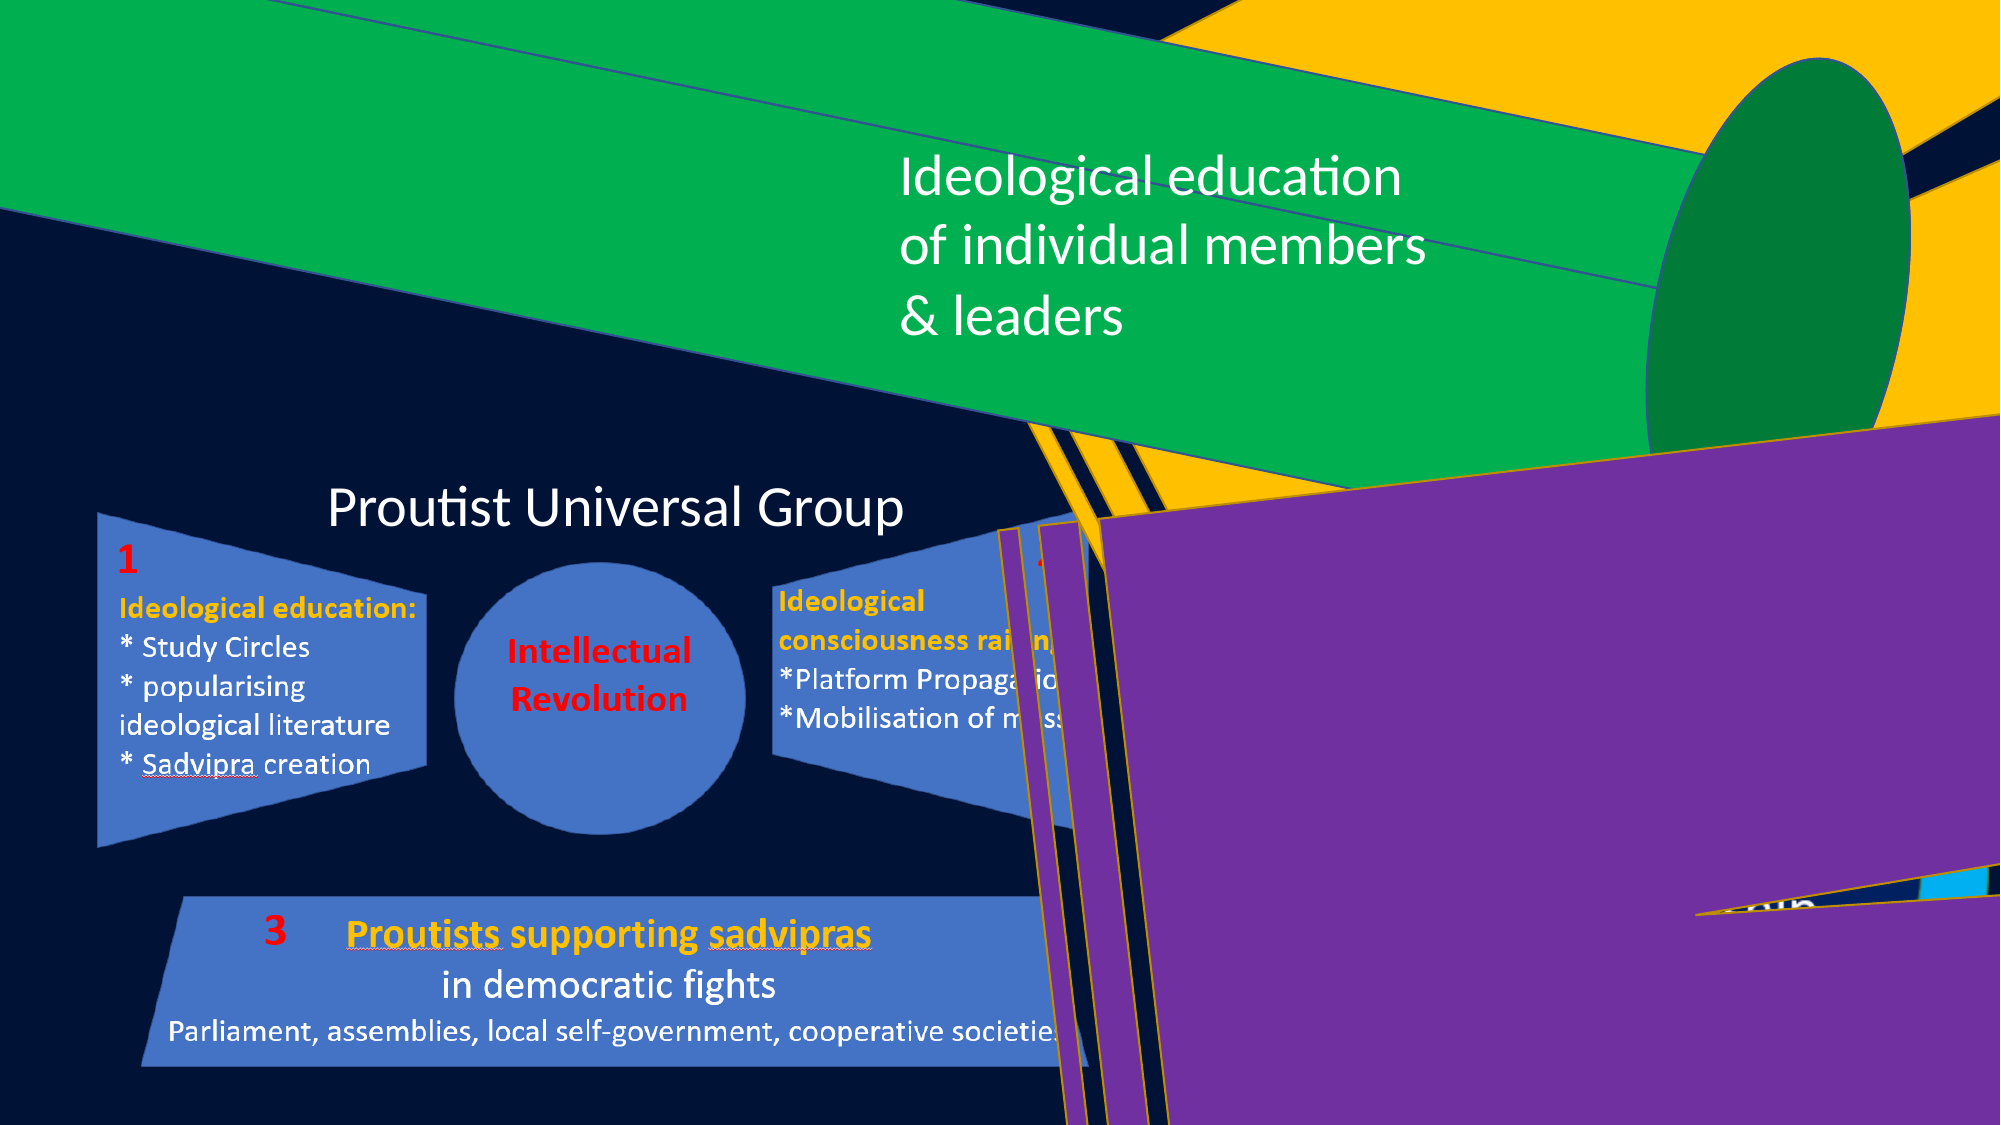

Ideological education
of individual members
& leaders
Proutist Universal Group